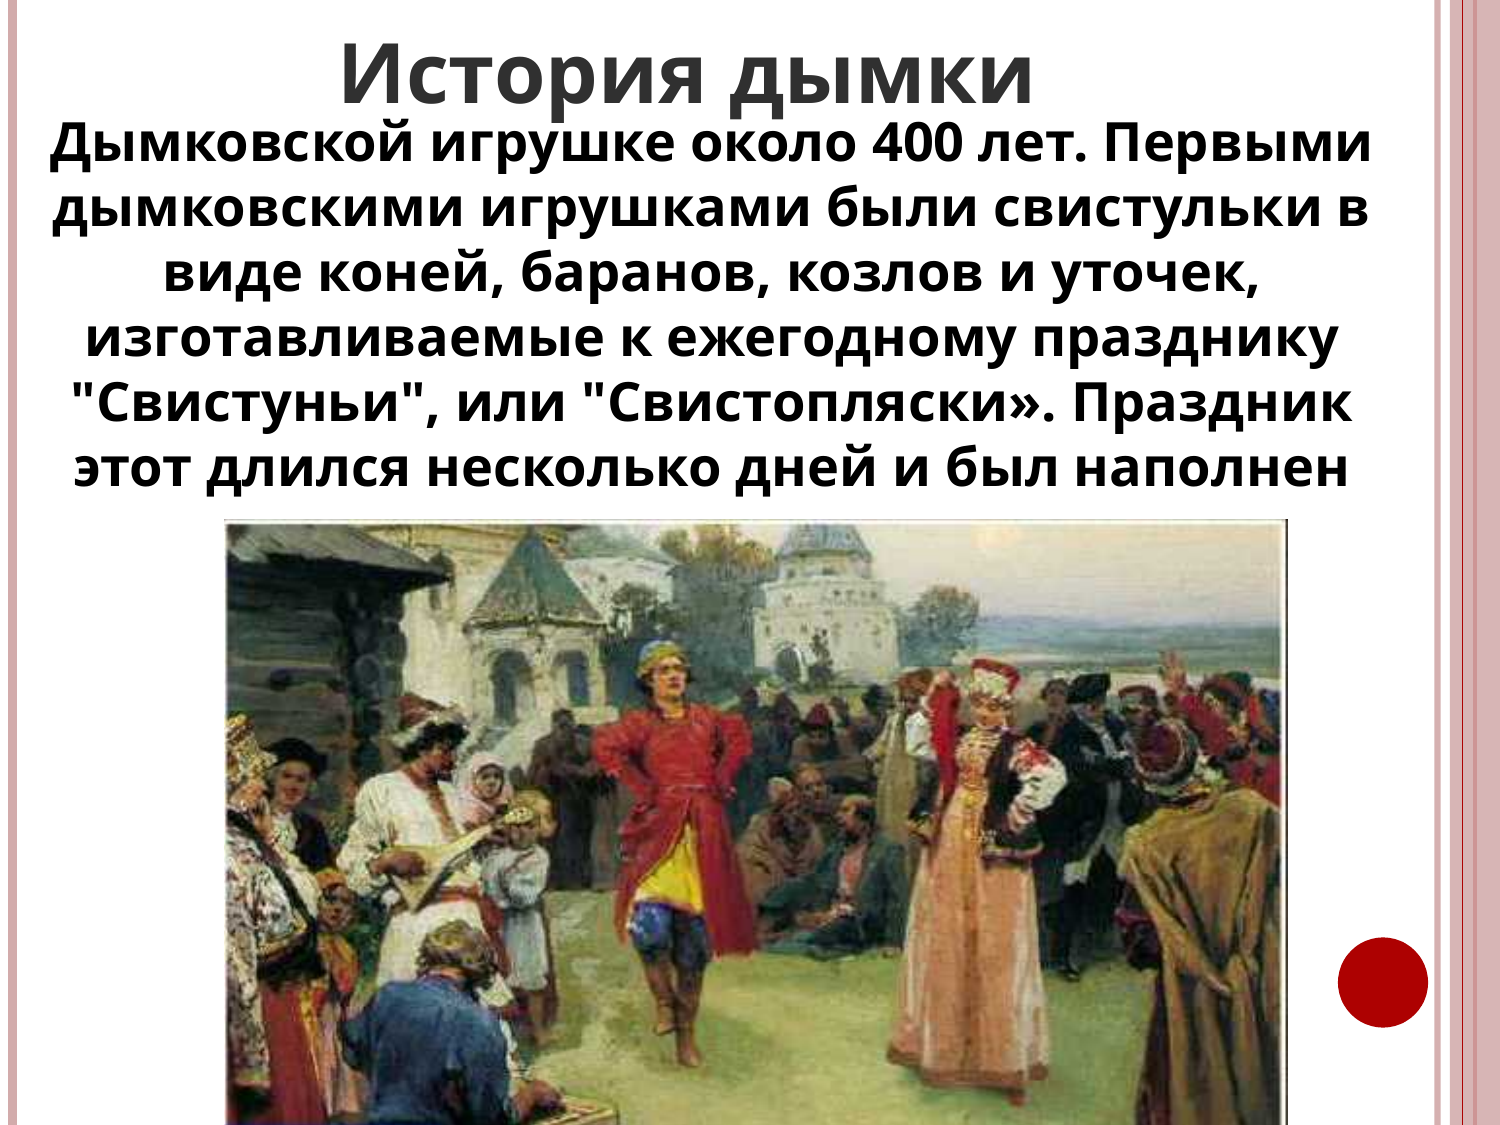

# История дымки
Дымковской игрушке около 400 лет. Первыми дымковскими игрушками были свистульки в виде коней, баранов, козлов и уточек, изготавливаемые к ежегодному празднику "Свистуньи", или "Свистопляски». Праздник этот длился несколько дней и был наполнен свистом.